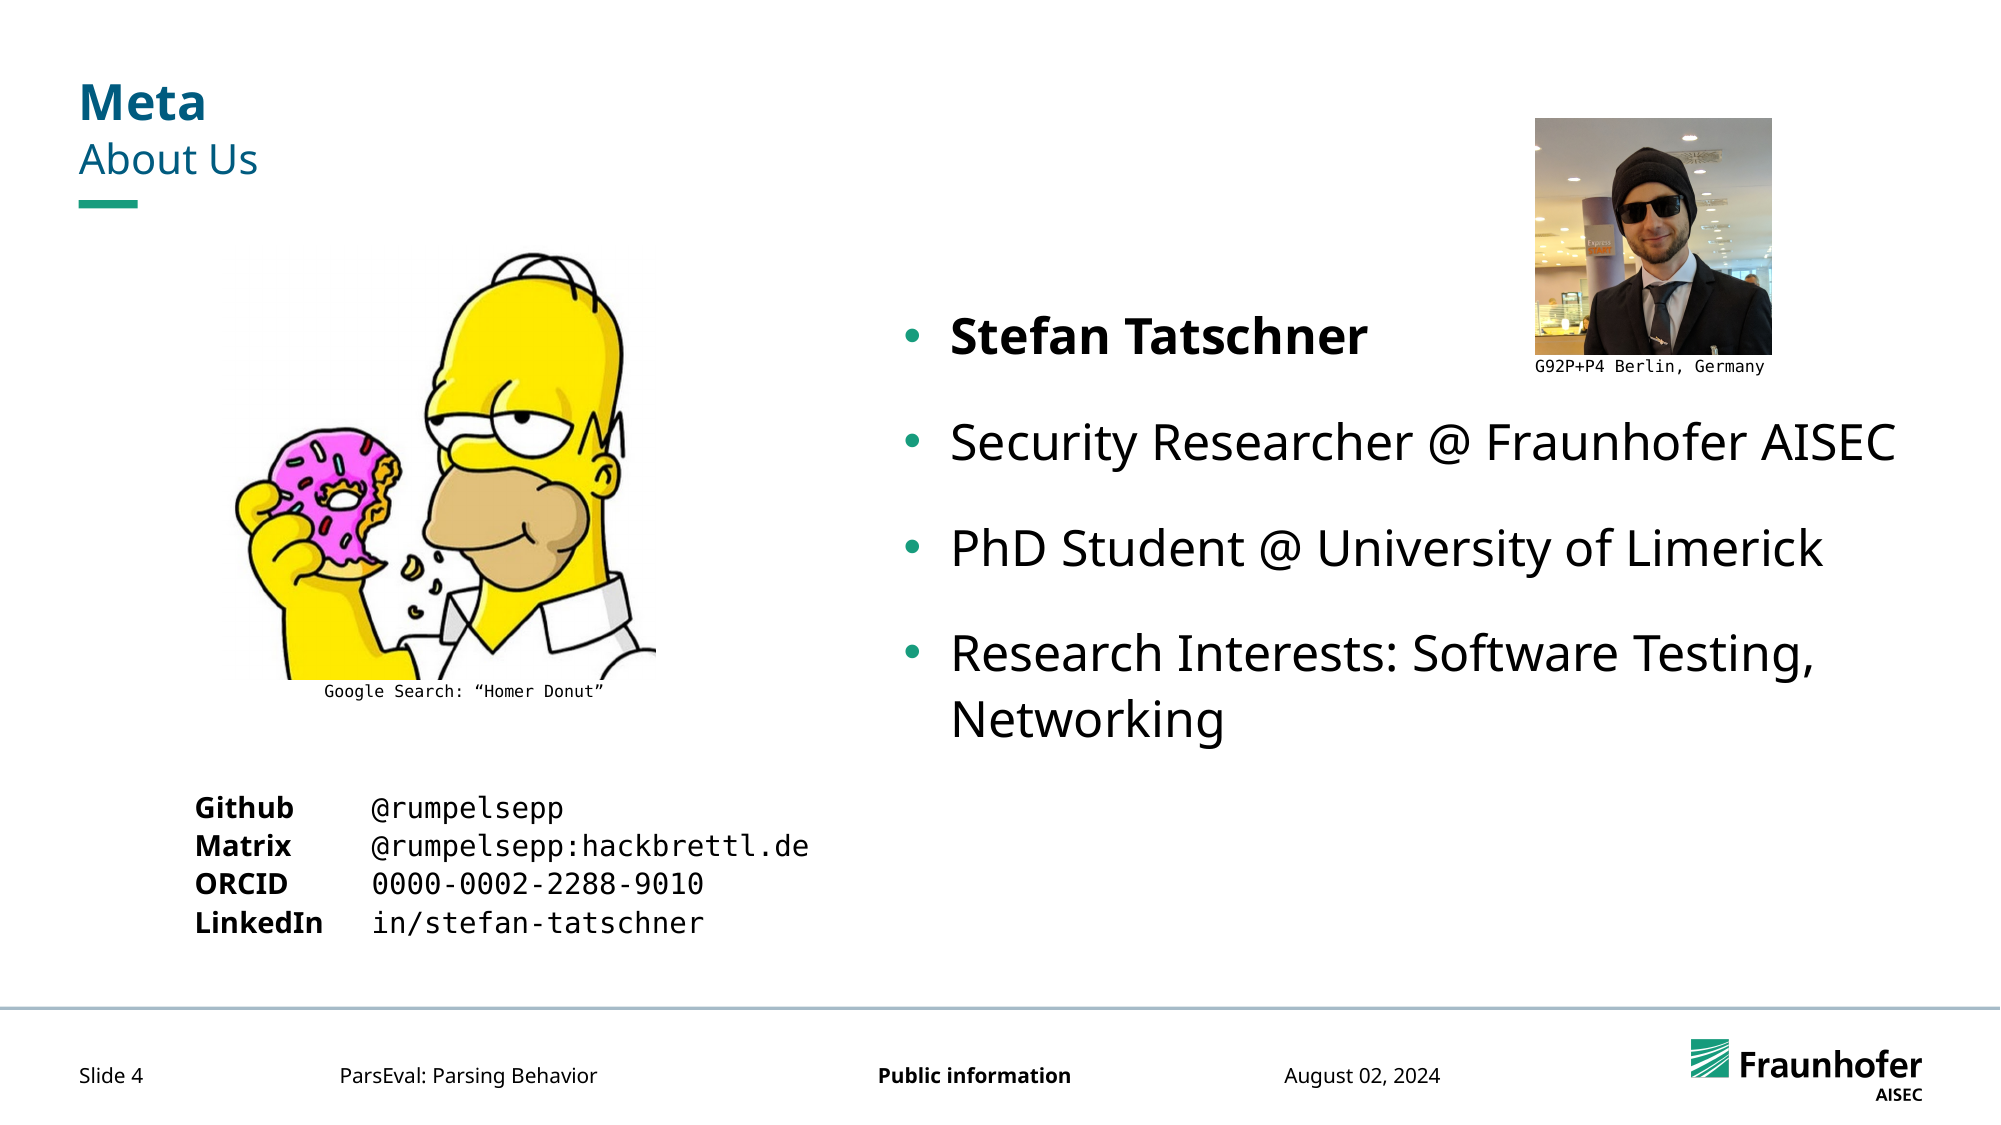

# Meta
About Us
Stefan Tatschner
Security Researcher @ Fraunhofer AISEC
PhD Student @ University of Limerick
Research Interests: Software Testing, Networking
G92P+P4 Berlin, Germany
Google Search: “Homer Donut”
Github
Matrix
ORCID
LinkedIn
@rumpelsepp
@rumpelsepp:hackbrettl.de
0000-0002-2288-9010
in/stefan-tatschner